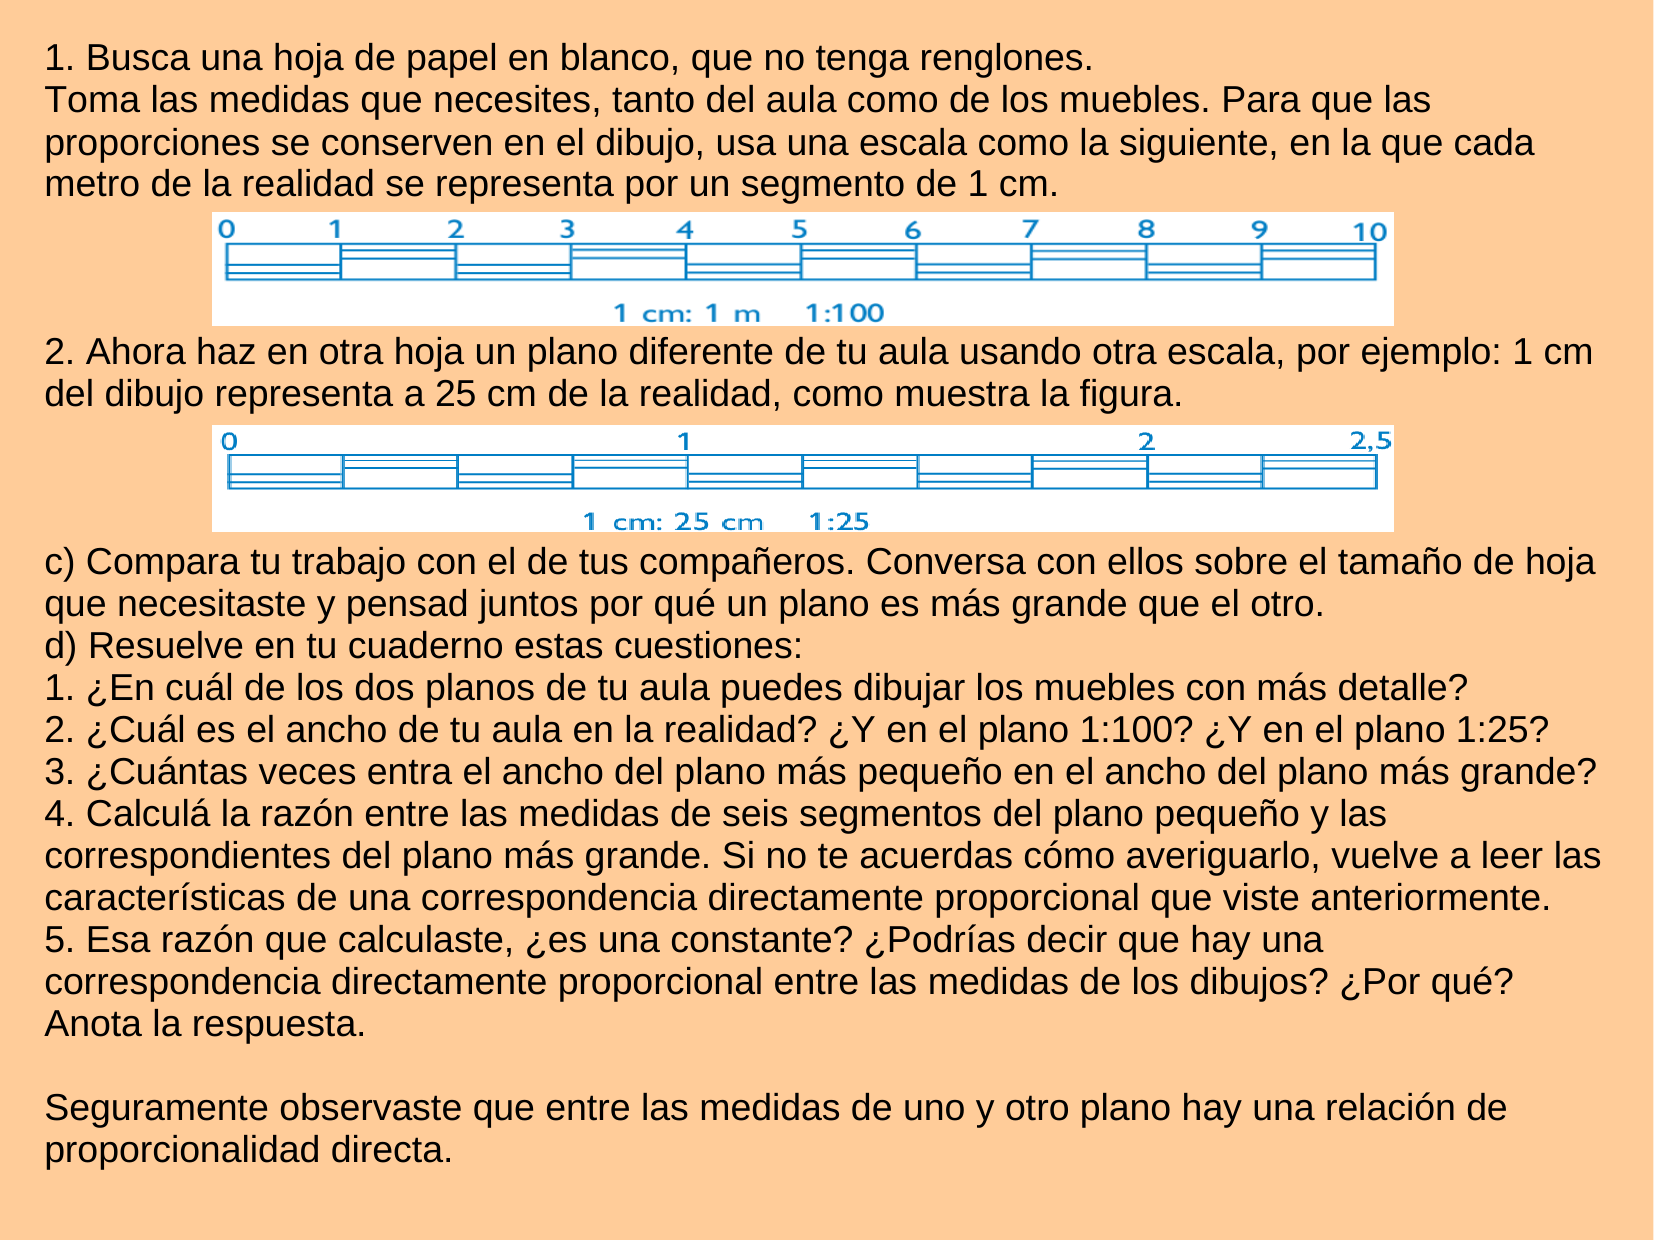

1. Busca una hoja de papel en blanco, que no tenga renglones.
Toma las medidas que necesites, tanto del aula como de los muebles. Para que las proporciones se conserven en el dibujo, usa una escala como la siguiente, en la que cada metro de la realidad se representa por un segmento de 1 cm.
2. Ahora haz en otra hoja un plano diferente de tu aula usando otra escala, por ejemplo: 1 cm
del dibujo representa a 25 cm de la realidad, como muestra la figura.
c) Compara tu trabajo con el de tus compañeros. Conversa con ellos sobre el tamaño de hoja
que necesitaste y pensad juntos por qué un plano es más grande que el otro.
d) Resuelve en tu cuaderno estas cuestiones:
1. ¿En cuál de los dos planos de tu aula puedes dibujar los muebles con más detalle?
2. ¿Cuál es el ancho de tu aula en la realidad? ¿Y en el plano 1:100? ¿Y en el plano 1:25?
3. ¿Cuántas veces entra el ancho del plano más pequeño en el ancho del plano más grande?
4. Calculá la razón entre las medidas de seis segmentos del plano pequeño y las correspondientes del plano más grande. Si no te acuerdas cómo averiguarlo, vuelve a leer las características de una correspondencia directamente proporcional que viste anteriormente.
5. Esa razón que calculaste, ¿es una constante? ¿Podrías decir que hay una correspondencia directamente proporcional entre las medidas de los dibujos? ¿Por qué? Anota la respuesta.
Seguramente observaste que entre las medidas de uno y otro plano hay una relación de
proporcionalidad directa.